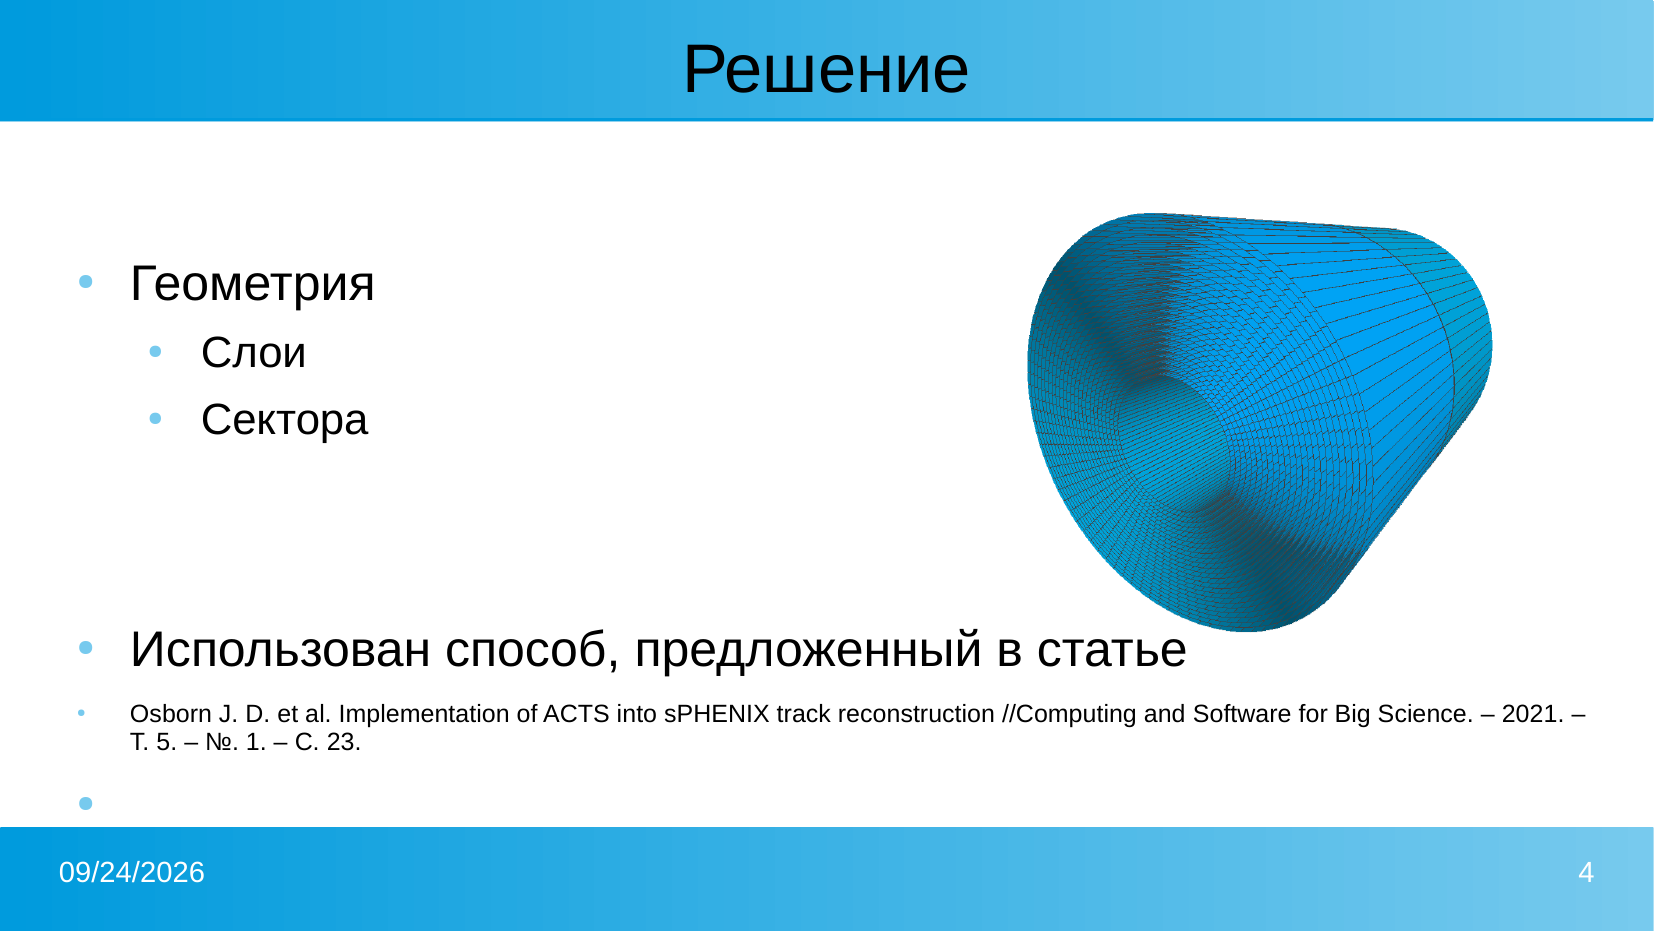

# Решение
Геометрия
Слои
Сектора
Использован способ, предложенный в статье
Osborn J. D. et al. Implementation of ACTS into sPHENIX track reconstruction //Computing and Software for Big Science. – 2021. – Т. 5. – №. 1. – С. 23.
4